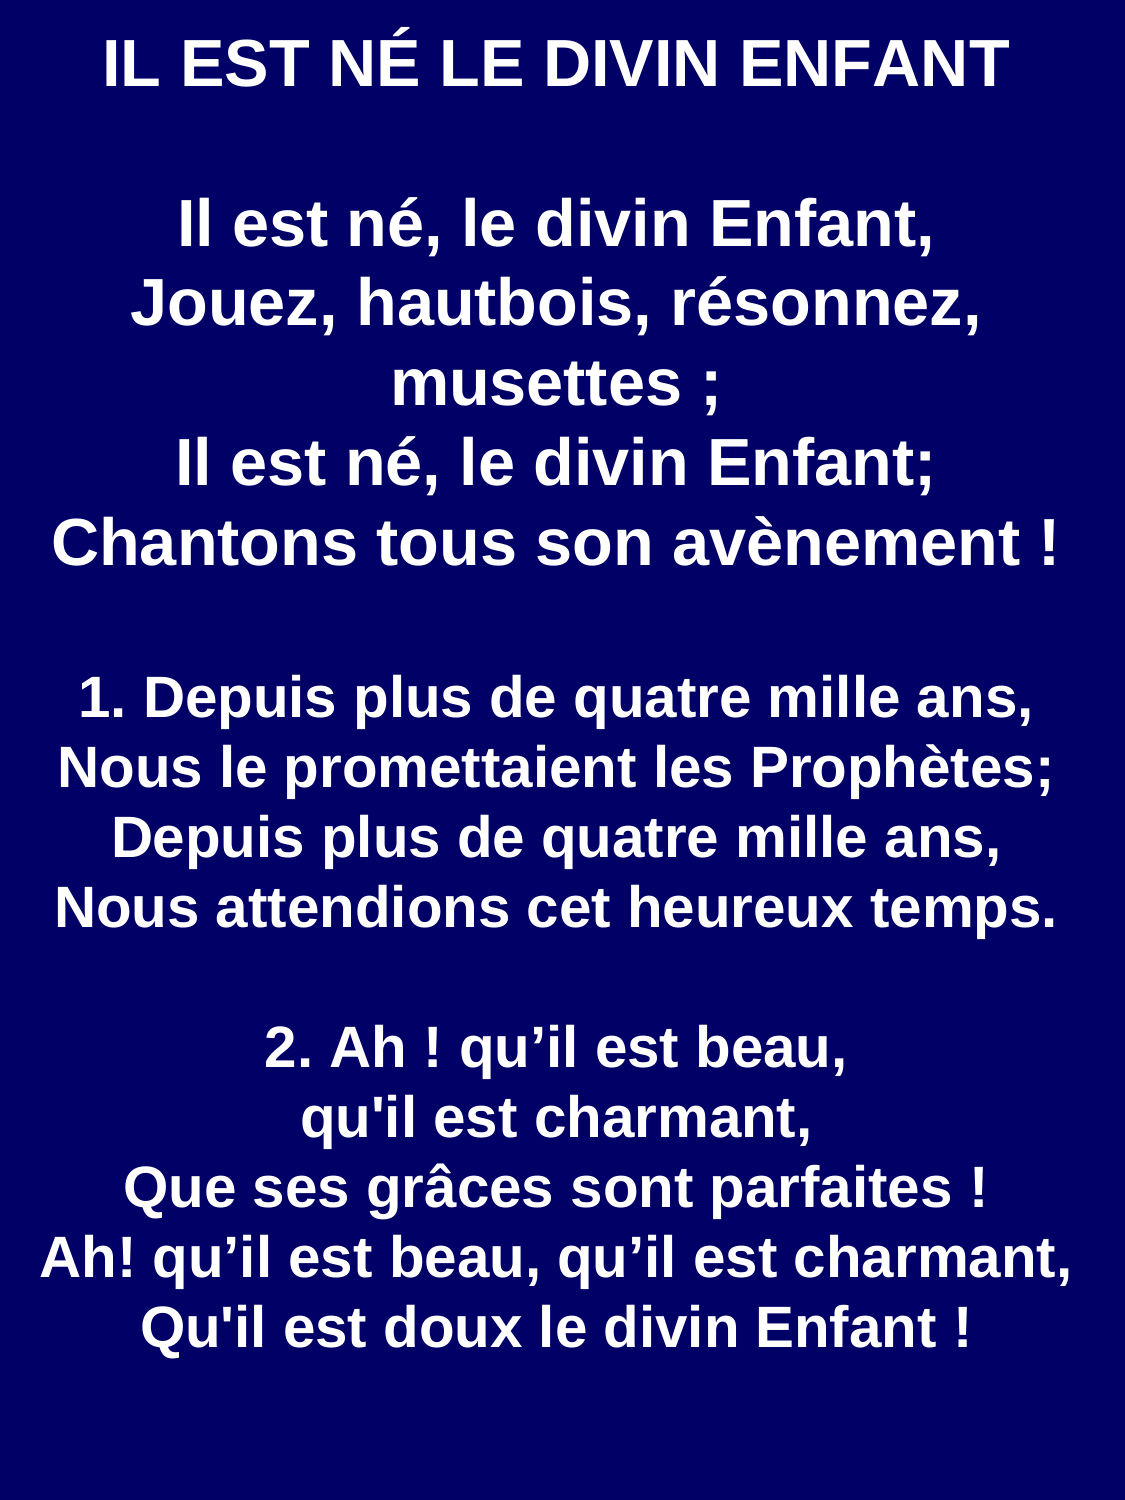

IL EST NÉ LE DIVIN ENFANT
Il est né, le divin Enfant,
Jouez, hautbois, résonnez, musettes ;
Il est né, le divin Enfant;
Chantons tous son avènement !
1. Depuis plus de quatre mille ans,
Nous le promettaient les Prophètes;
Depuis plus de quatre mille ans,
Nous attendions cet heureux temps.
2. Ah ! qu’il est beau,
qu'il est charmant,
Que ses grâces sont parfaites !
Ah! qu’il est beau, qu’il est charmant,
Qu'il est doux le divin Enfant !